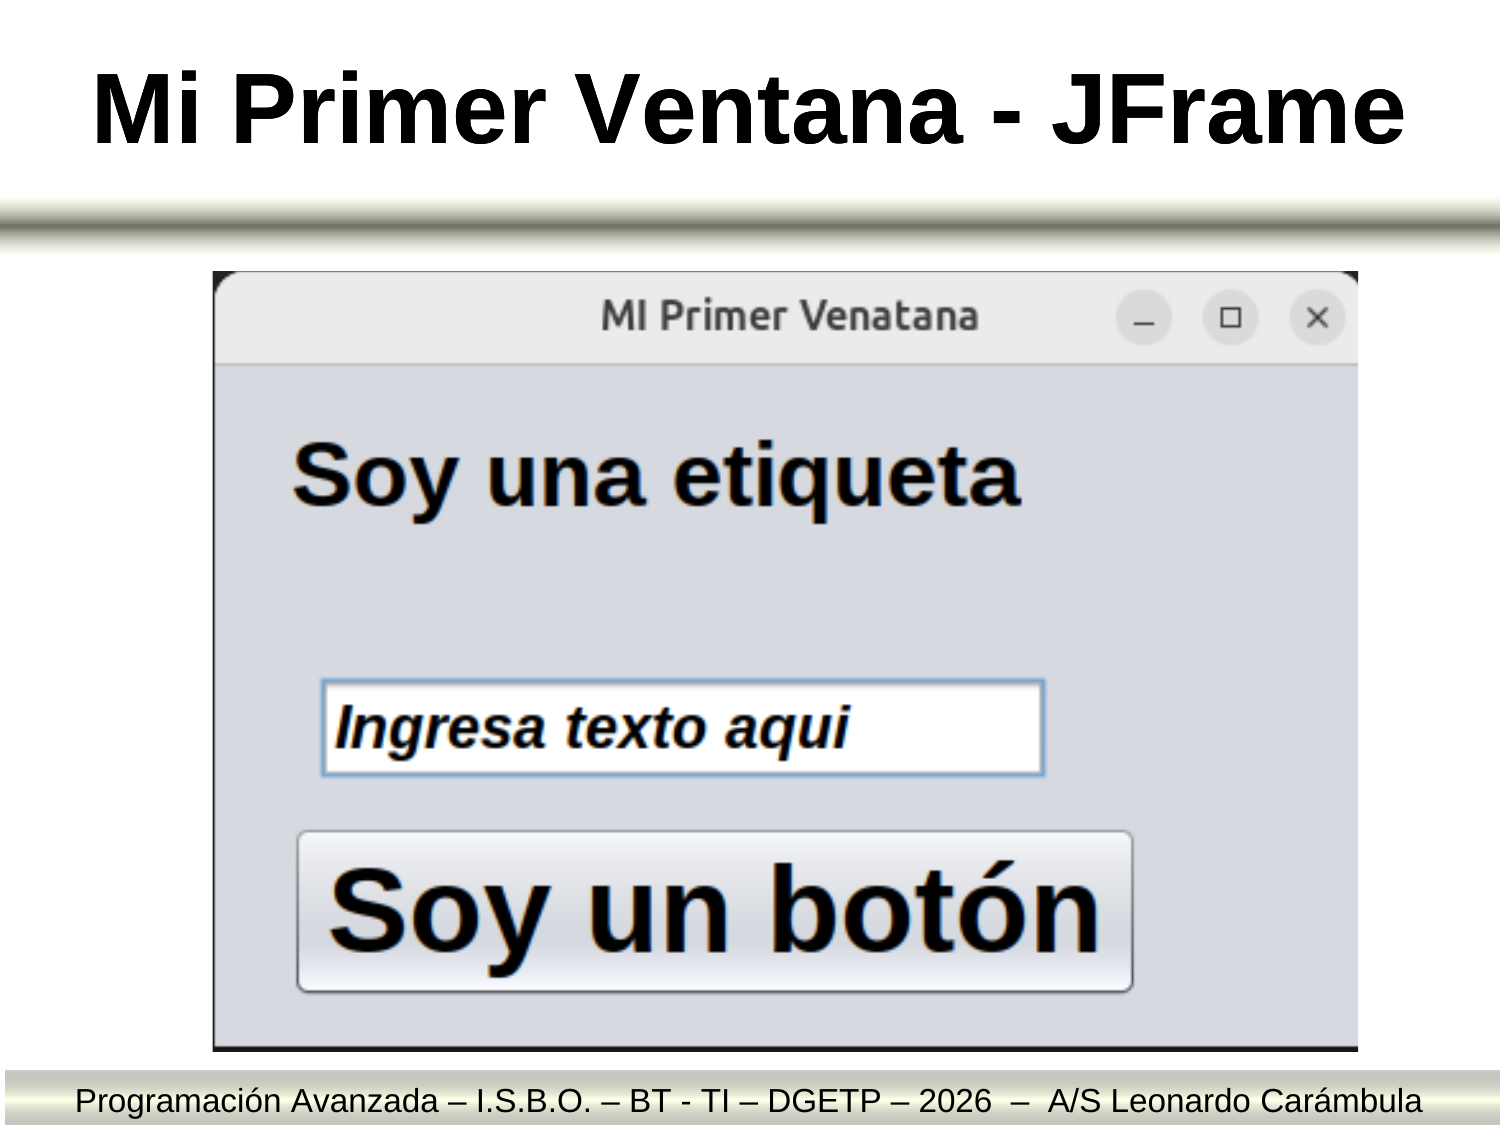

# Mi Primer Ventana - JFrame
Mi Primer Ventana - JFrame